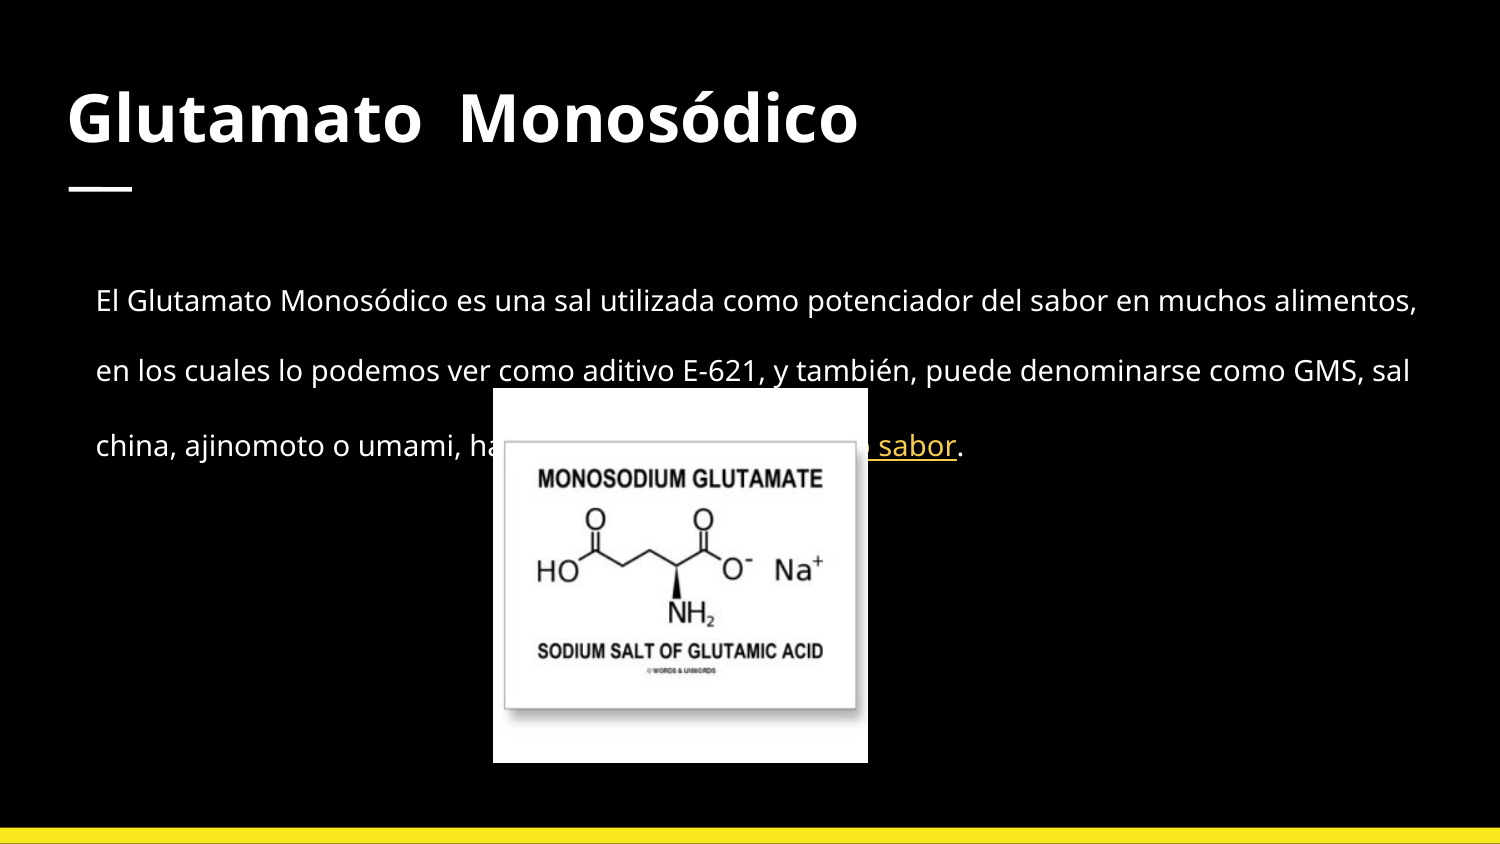

# Glutamato Monosódico
El Glutamato Monosódico es una sal utilizada como potenciador del sabor en muchos alimentos, en los cuales lo podemos ver como aditivo E-621, y también, puede denominarse como GMS, sal china, ajinomoto o umami, haciendo referencia al quinto sabor.